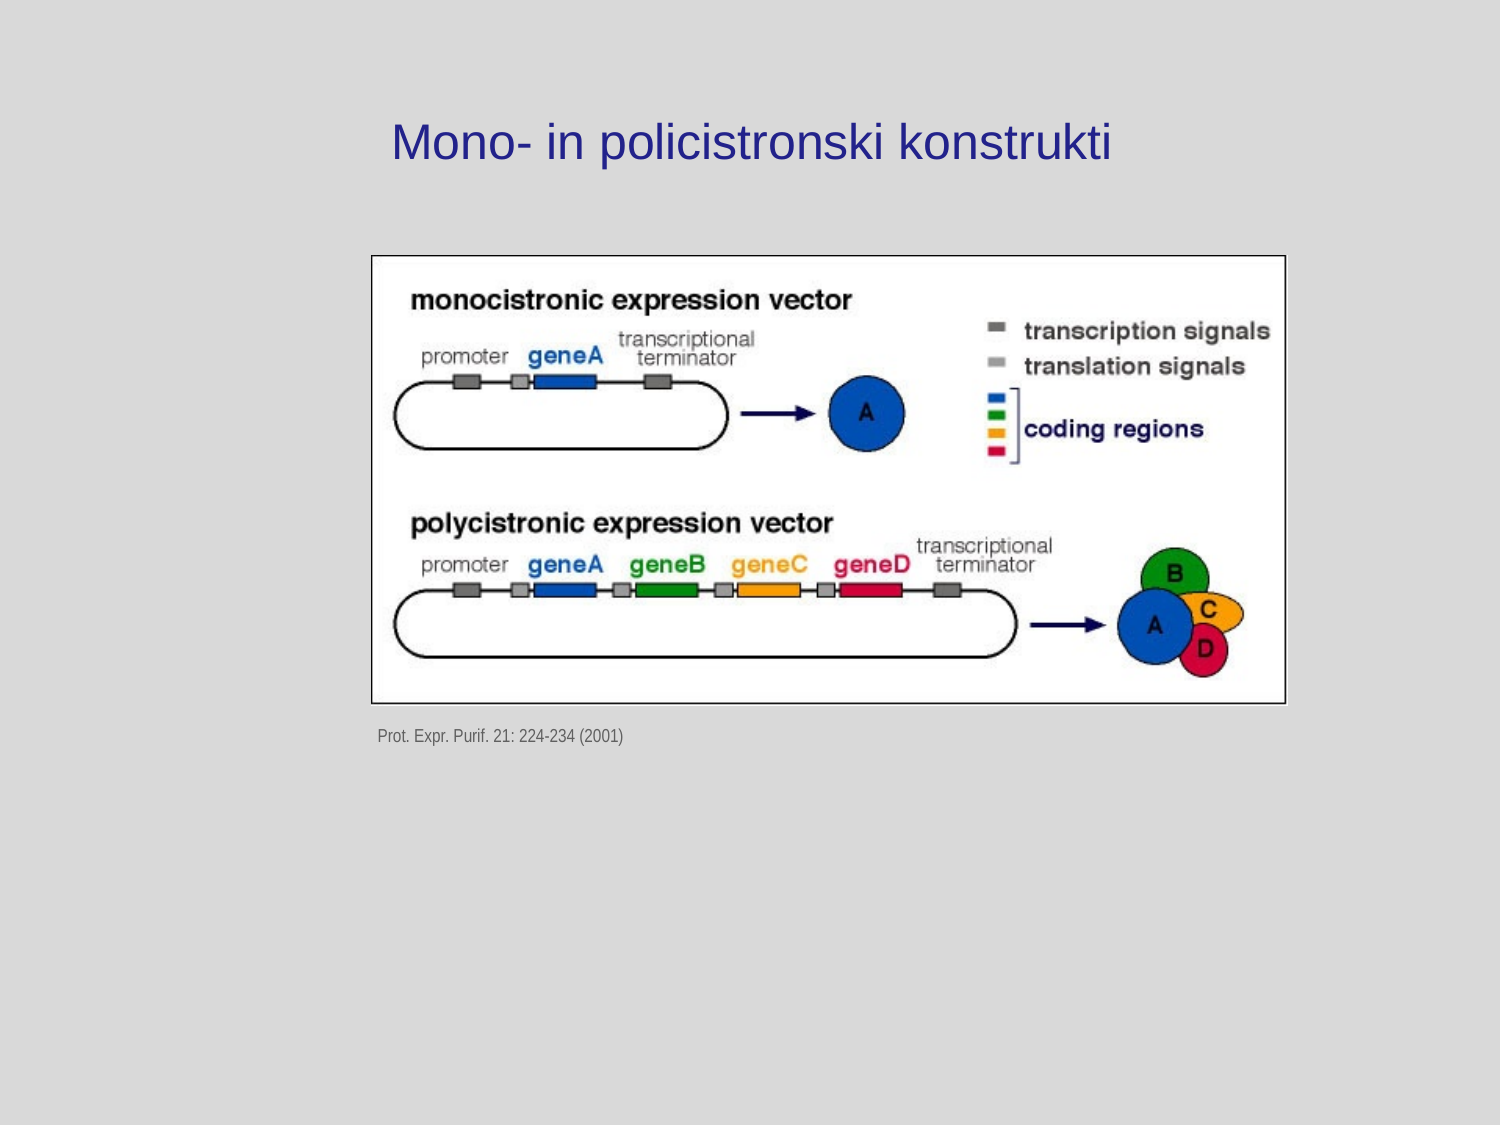

Mono- in policistronski konstrukti
Prot. Expr. Purif. 21: 224-234 (2001)